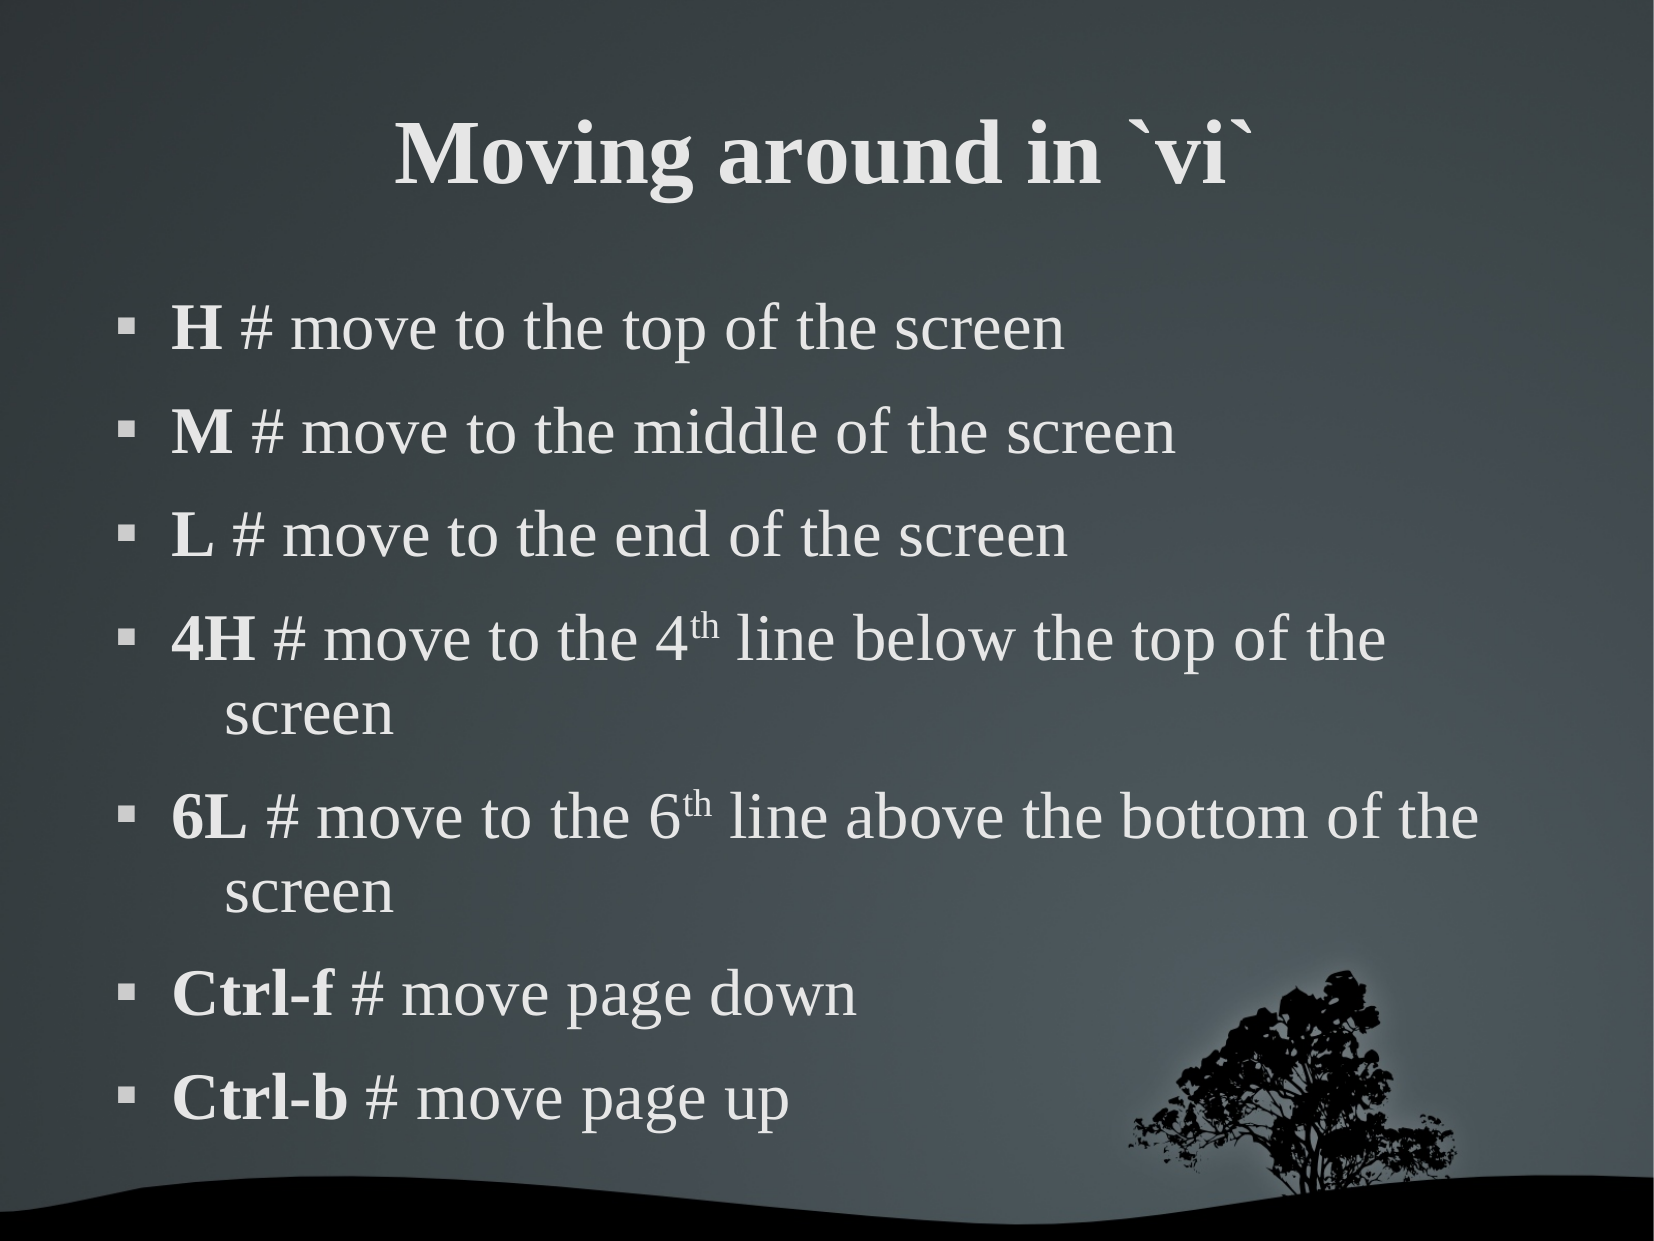

# Moving around in `vi`
H # move to the top of the screen
M # move to the middle of the screen
L # move to the end of the screen
4Η # move to the 4th line below the top of the screen
6L # move to the 6th line above the bottom of the screen
Ctrl-f # move page down
Ctrl-b # move page up